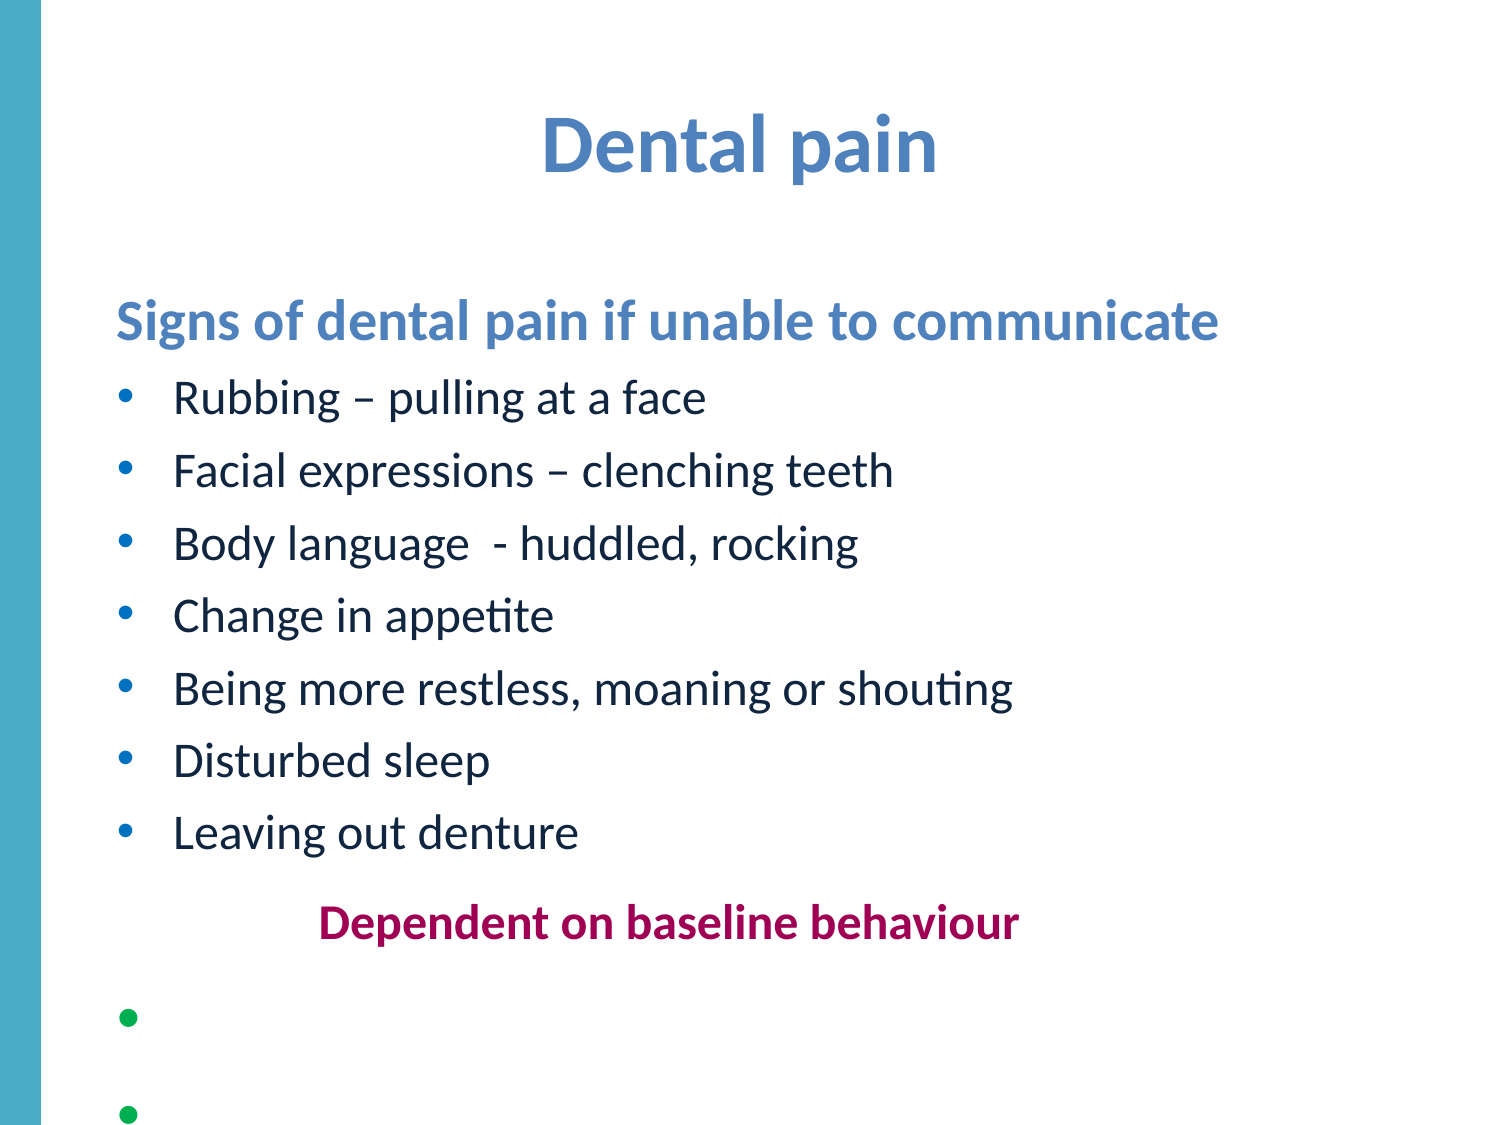

# Dental pain
Signs of dental pain if unable to communicate
Rubbing – pulling at a face
Facial expressions – clenching teeth
Body language - huddled, rocking
Change in appetite
Being more restless, moaning or shouting
Disturbed sleep
Leaving out denture
Dependent on baseline behaviour